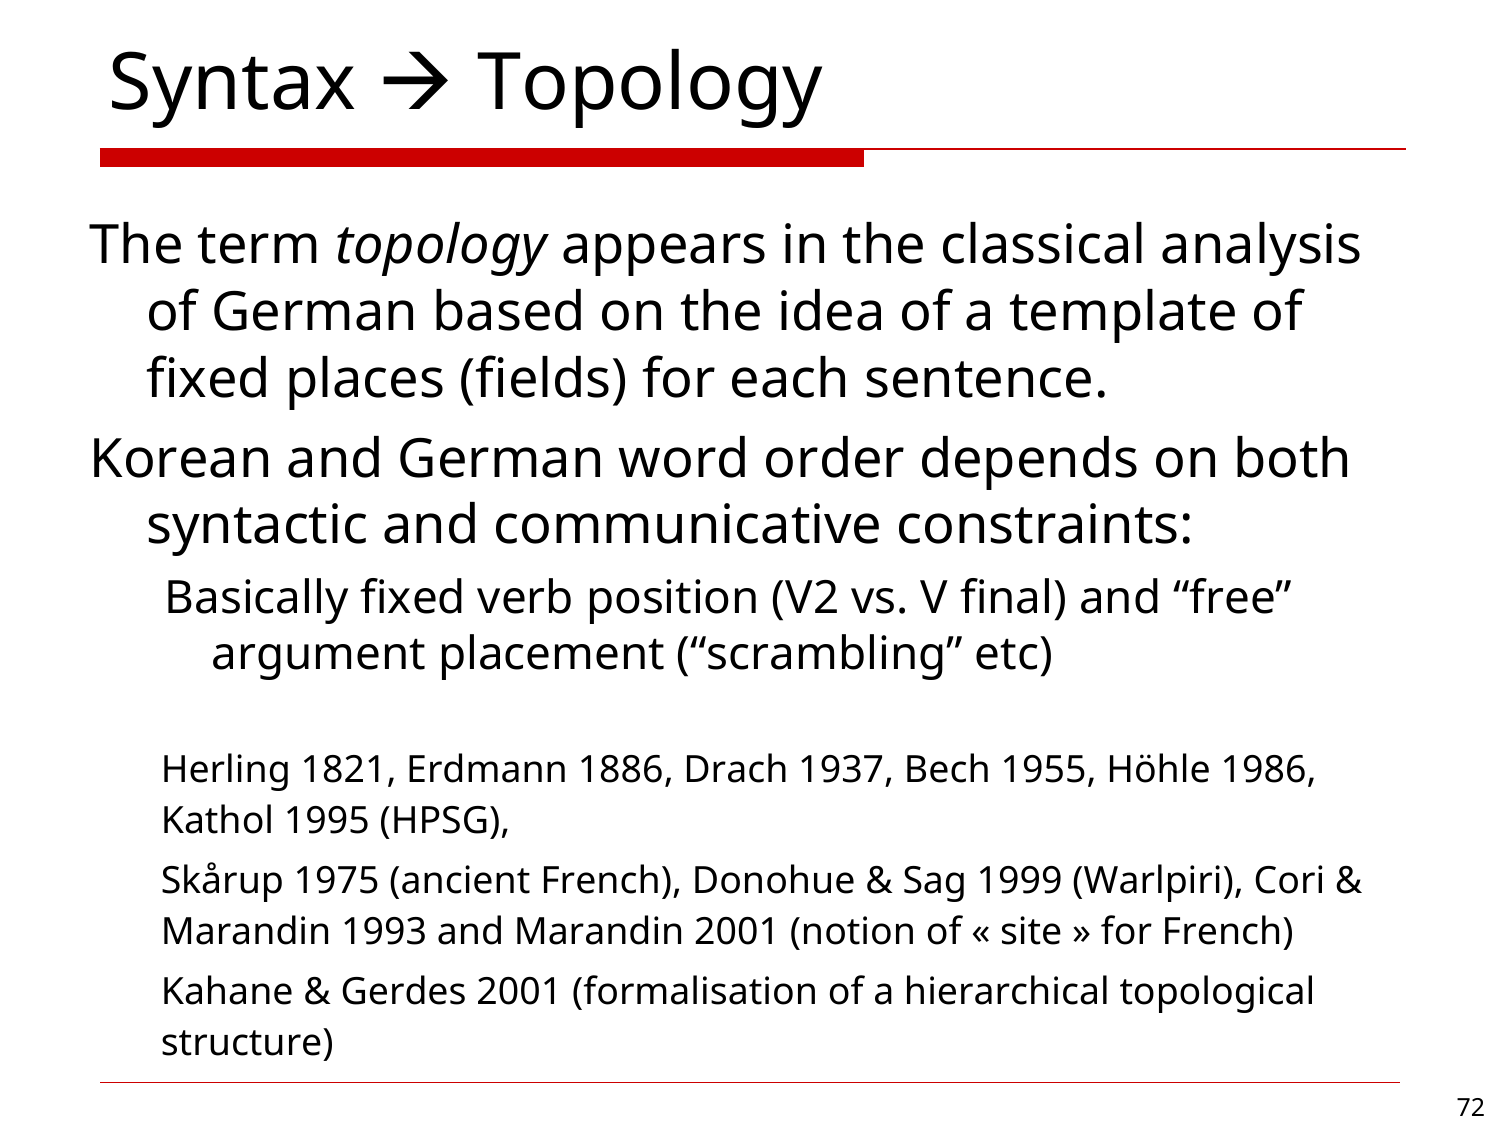

Syntax  Topology
# The term topology appears in the classical analysis of German based on the idea of a template of fixed places (fields) for each sentence.
Korean and German word order depends on both syntactic and communicative constraints:
Basically fixed verb position (V2 vs. V final) and “free” argument placement (“scrambling” etc)
Herling 1821, Erdmann 1886, Drach 1937, Bech 1955, Höhle 1986, Kathol 1995 (HPSG),
Skårup 1975 (ancient French), Donohue & Sag 1999 (Warlpiri), Cori & Marandin 1993 and Marandin 2001 (notion of « site » for French)
Kahane & Gerdes 2001 (formalisation of a hierarchical topological structure)
72